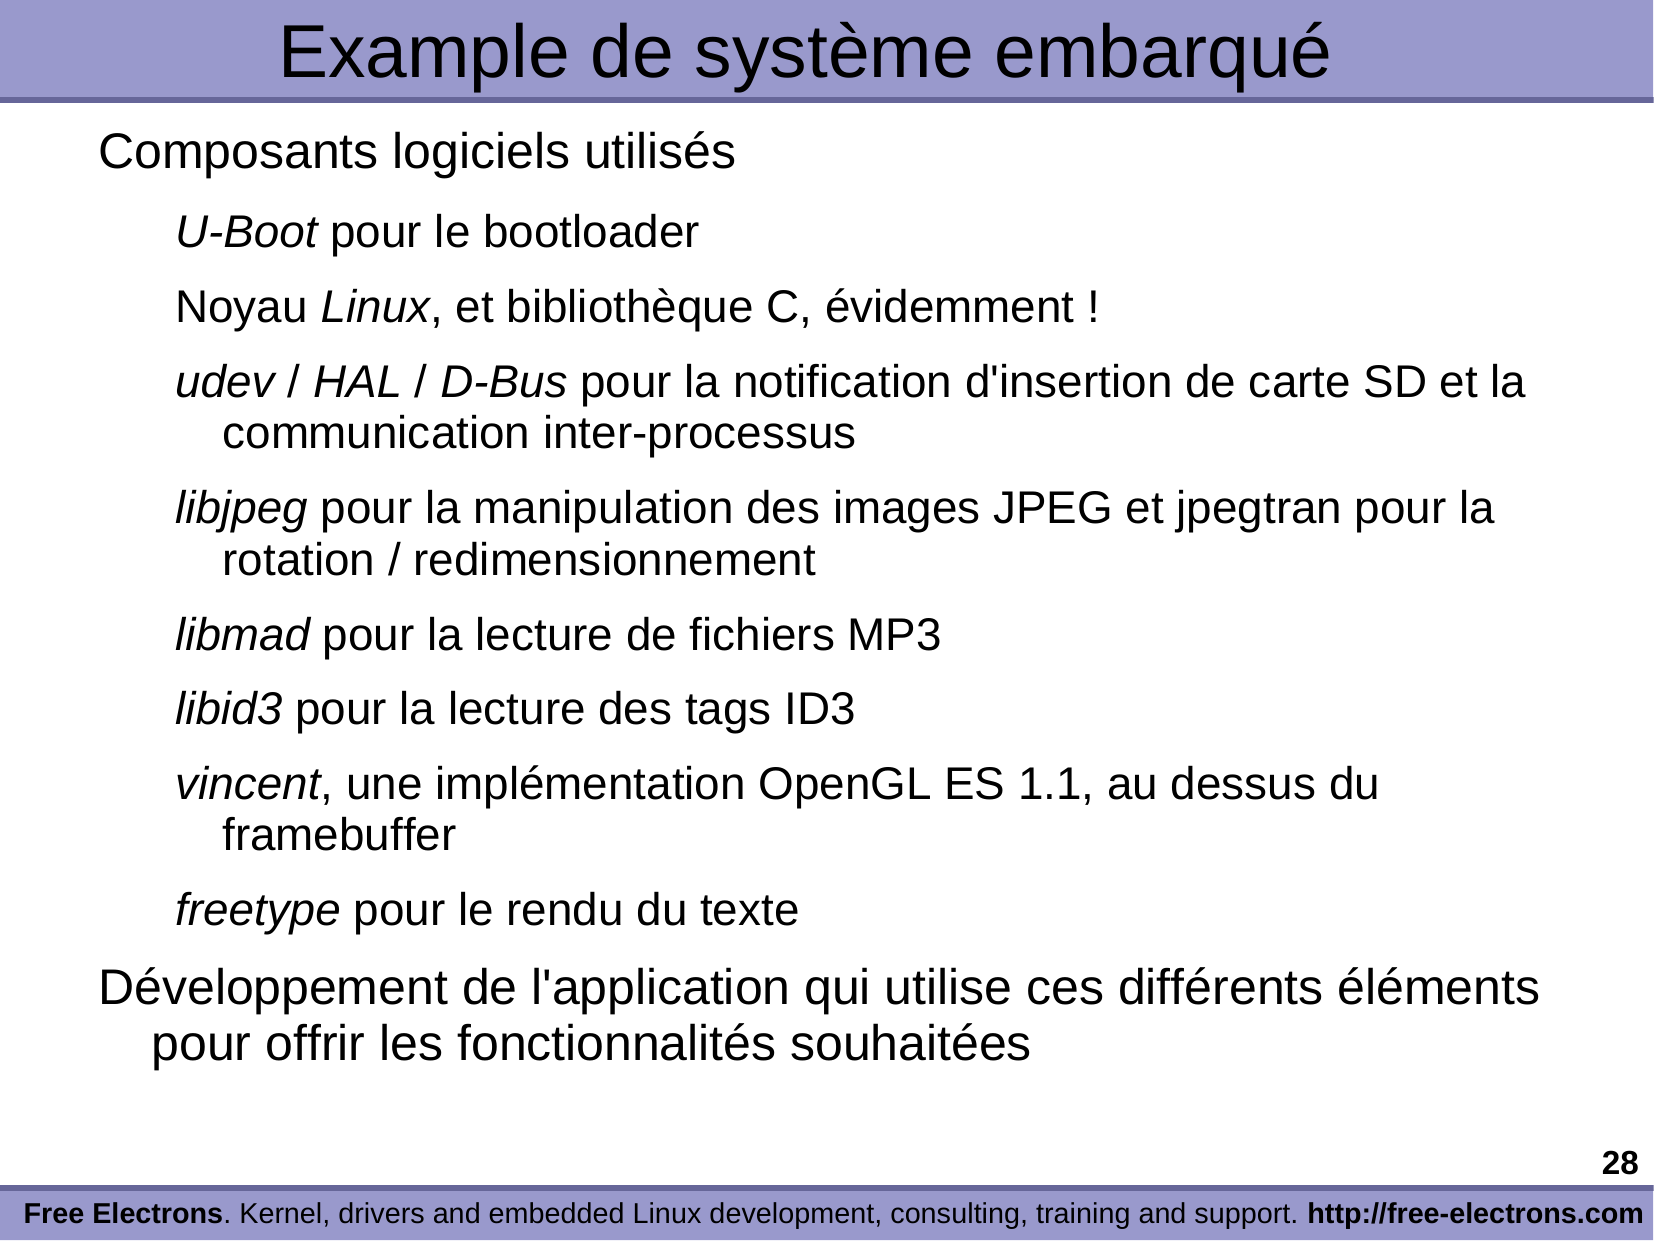

# Example de système embarqué
Composants logiciels utilisés
U-Boot pour le bootloader
Noyau Linux, et bibliothèque C, évidemment !
udev / HAL / D-Bus pour la notification d'insertion de carte SD et la communication inter-processus
libjpeg pour la manipulation des images JPEG et jpegtran pour la rotation / redimensionnement
libmad pour la lecture de fichiers MP3
libid3 pour la lecture des tags ID3
vincent, une implémentation OpenGL ES 1.1, au dessus du framebuffer
freetype pour le rendu du texte
Développement de l'application qui utilise ces différents éléments pour offrir les fonctionnalités souhaitées